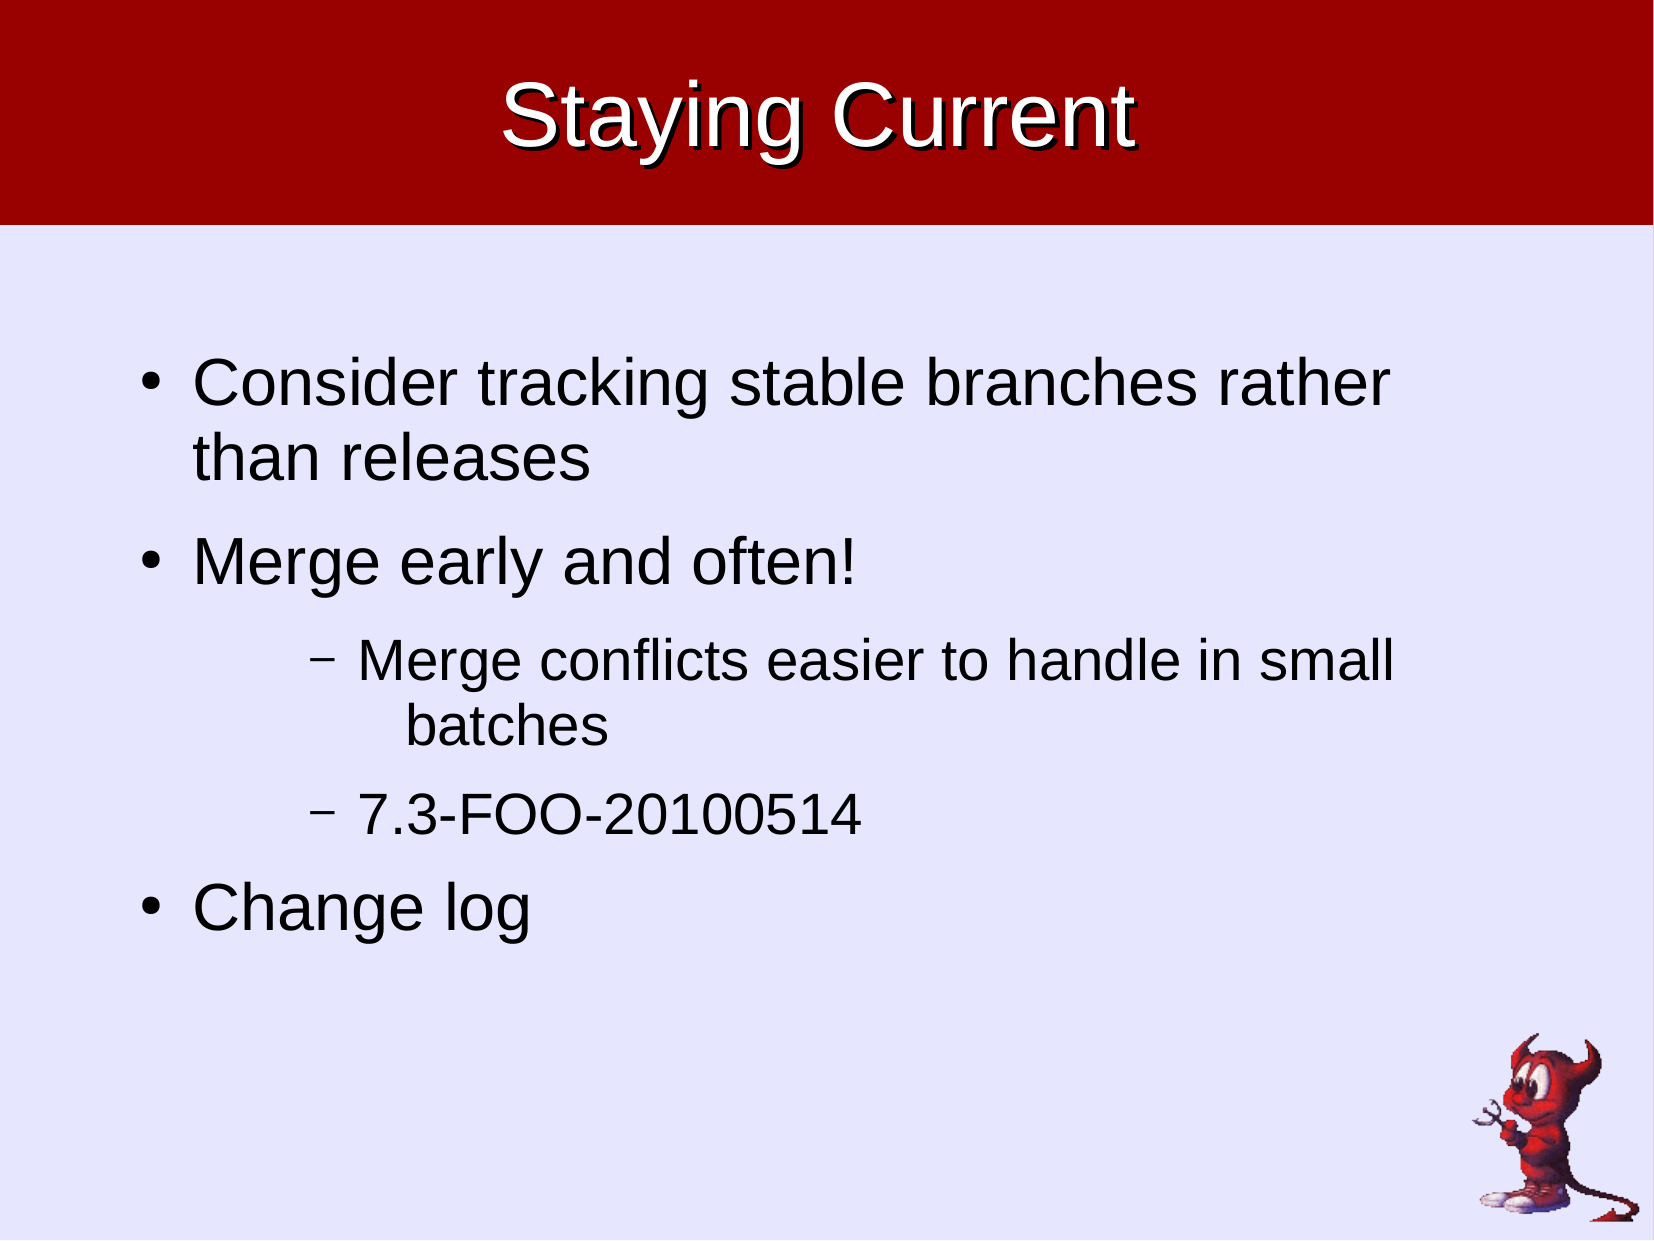

# Staying Current
Consider tracking stable branches rather than releases
Merge early and often!
Merge conflicts easier to handle in small batches
7.3-FOO-20100514
Change log